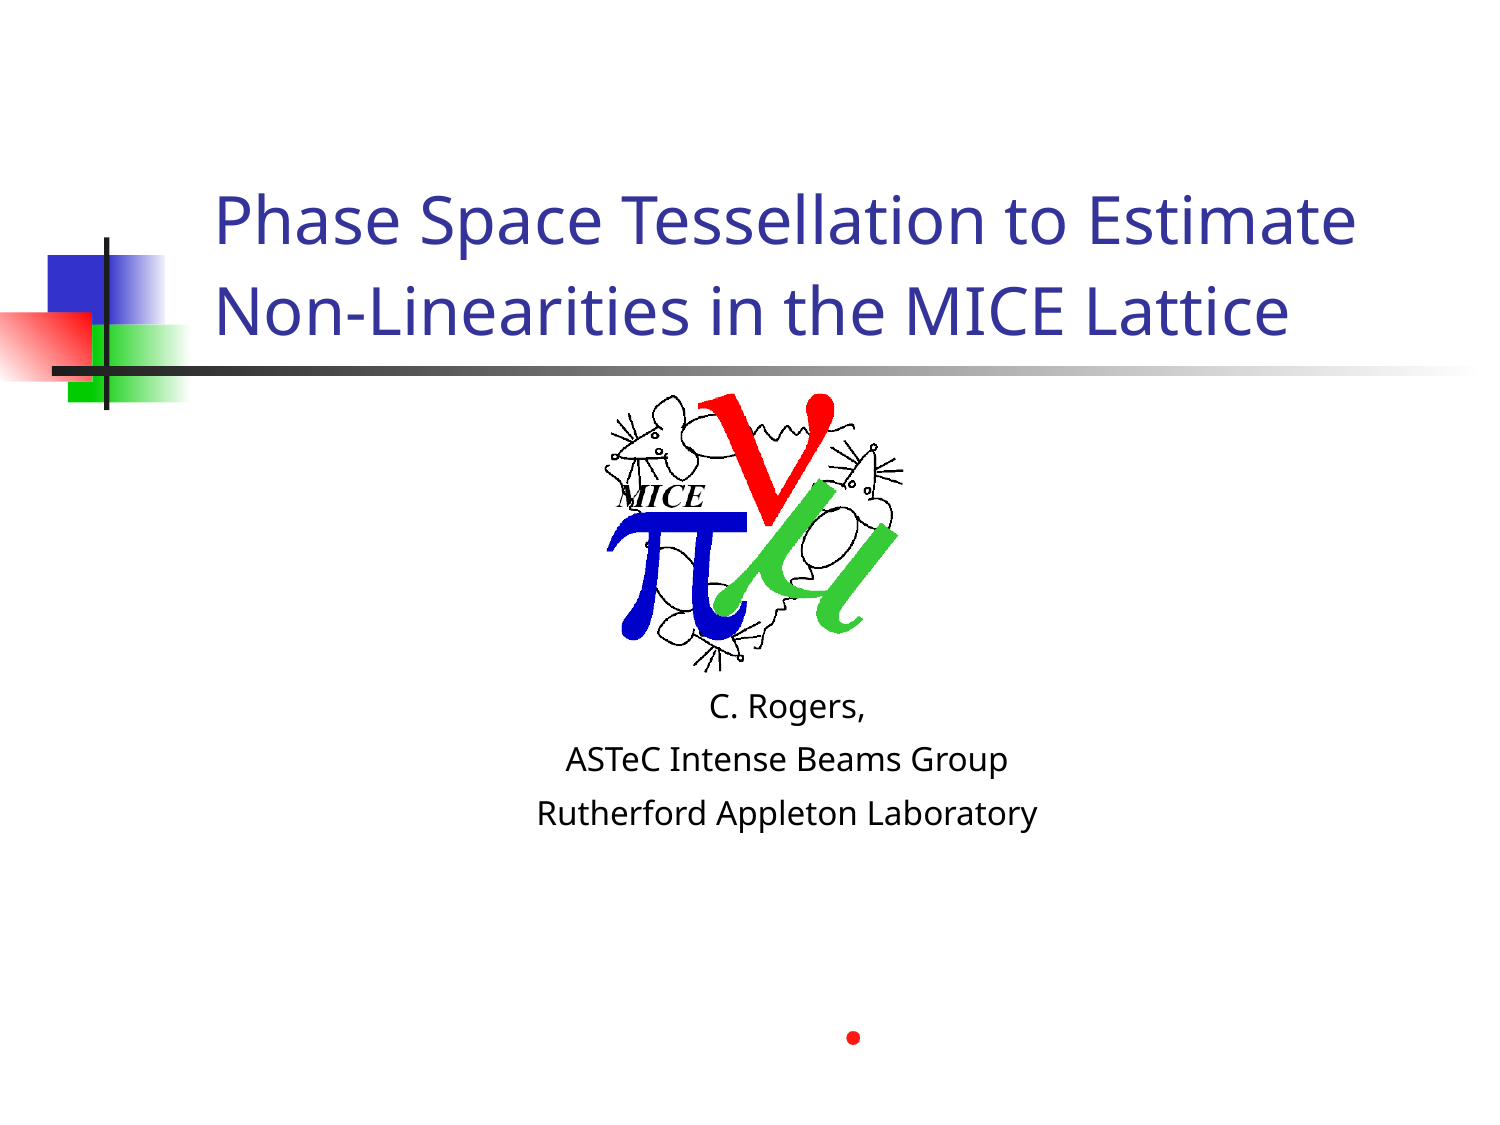

# Phase Space Tessellation to Estimate Non-Linearities in the MICE Lattice
C. Rogers,
ASTeC Intense Beams Group
Rutherford Appleton Laboratory